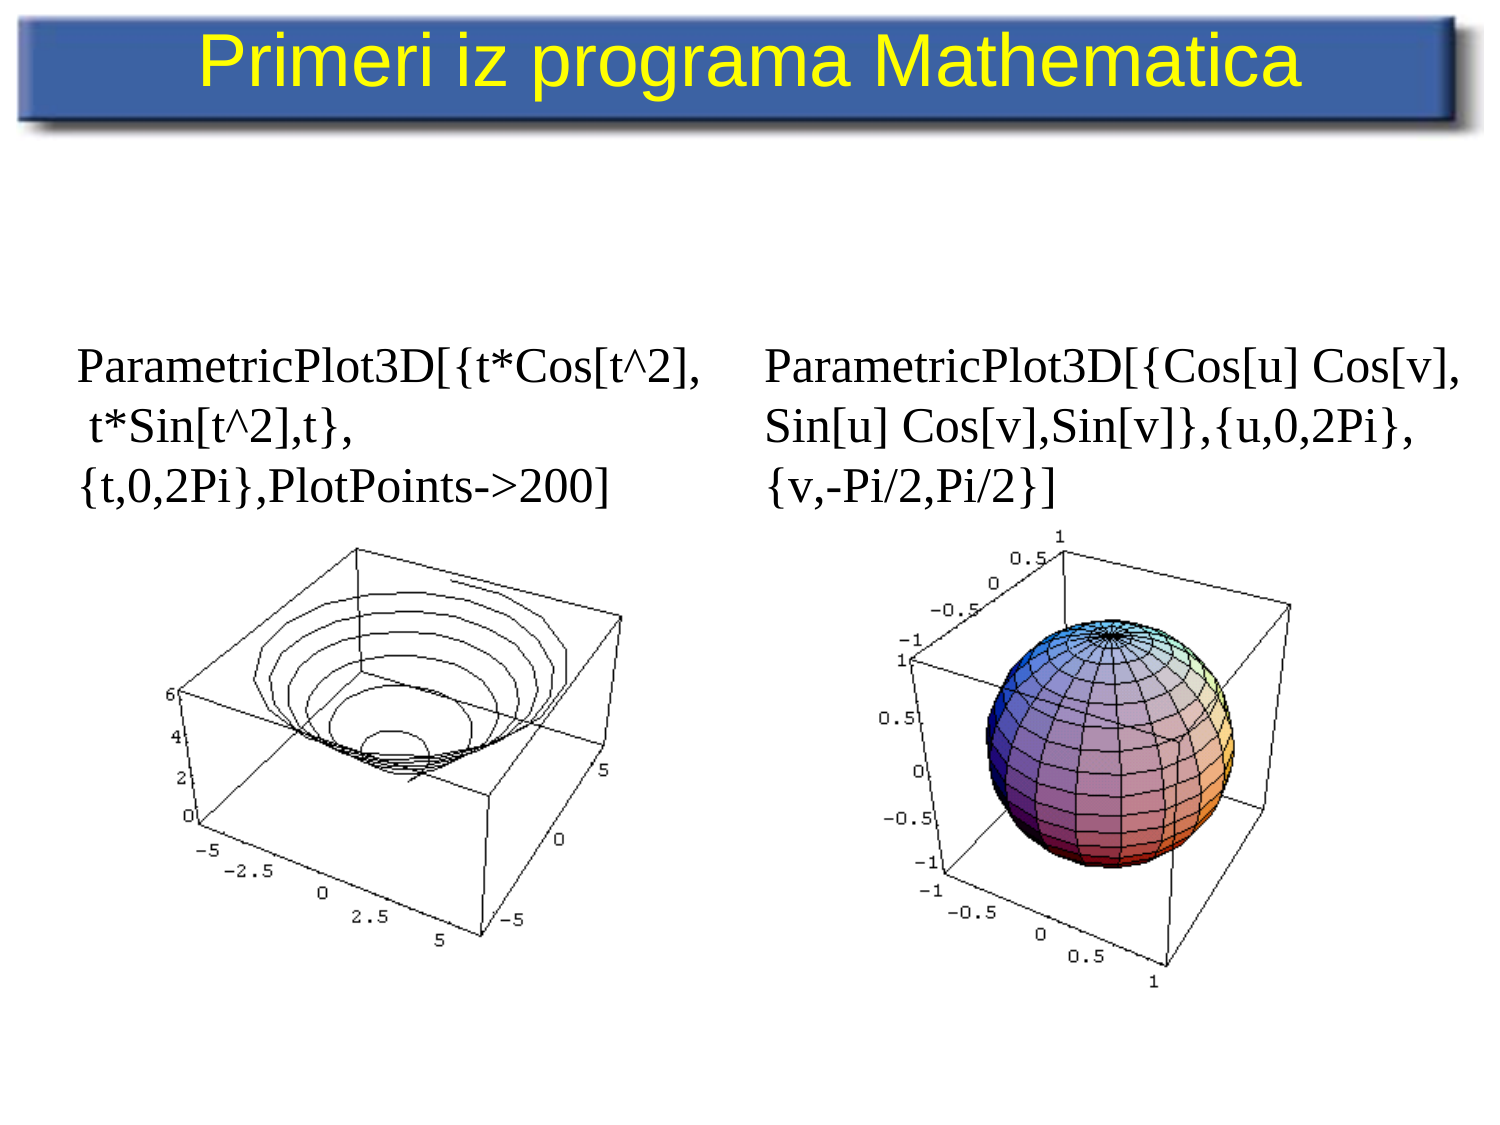

# Primeri iz programa Mathematica
ParametricPlot3D[{t*Cos[t^2],
 t*Sin[t^2],t},
{t,0,2Pi},PlotPoints->200]
ParametricPlot3D[{Cos[u] Cos[v],
Sin[u] Cos[v],Sin[v]},{u,0,2Pi},
{v,-Pi/2,Pi/2}]